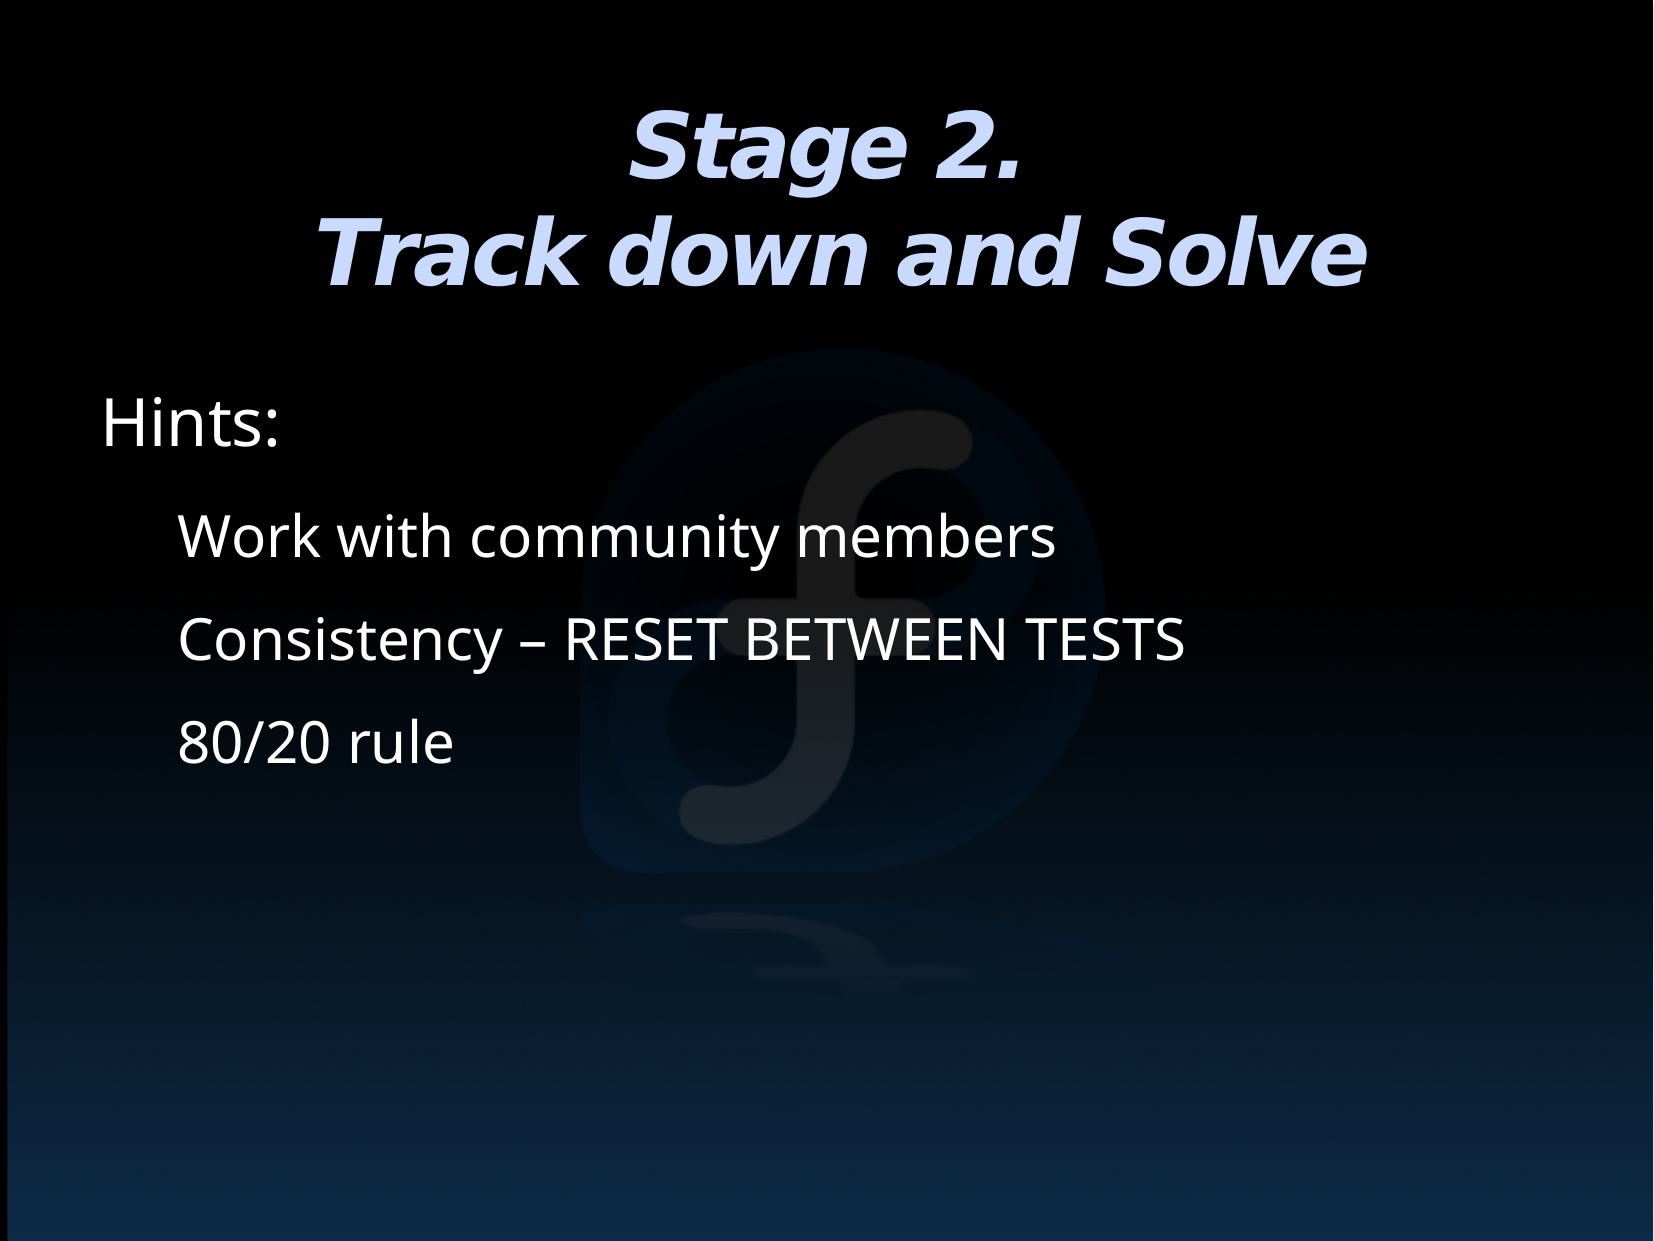

# Stage 2. Track down and Solve
Hints:
Work with community members
Consistency – RESET BETWEEN TESTS
80/20 rule